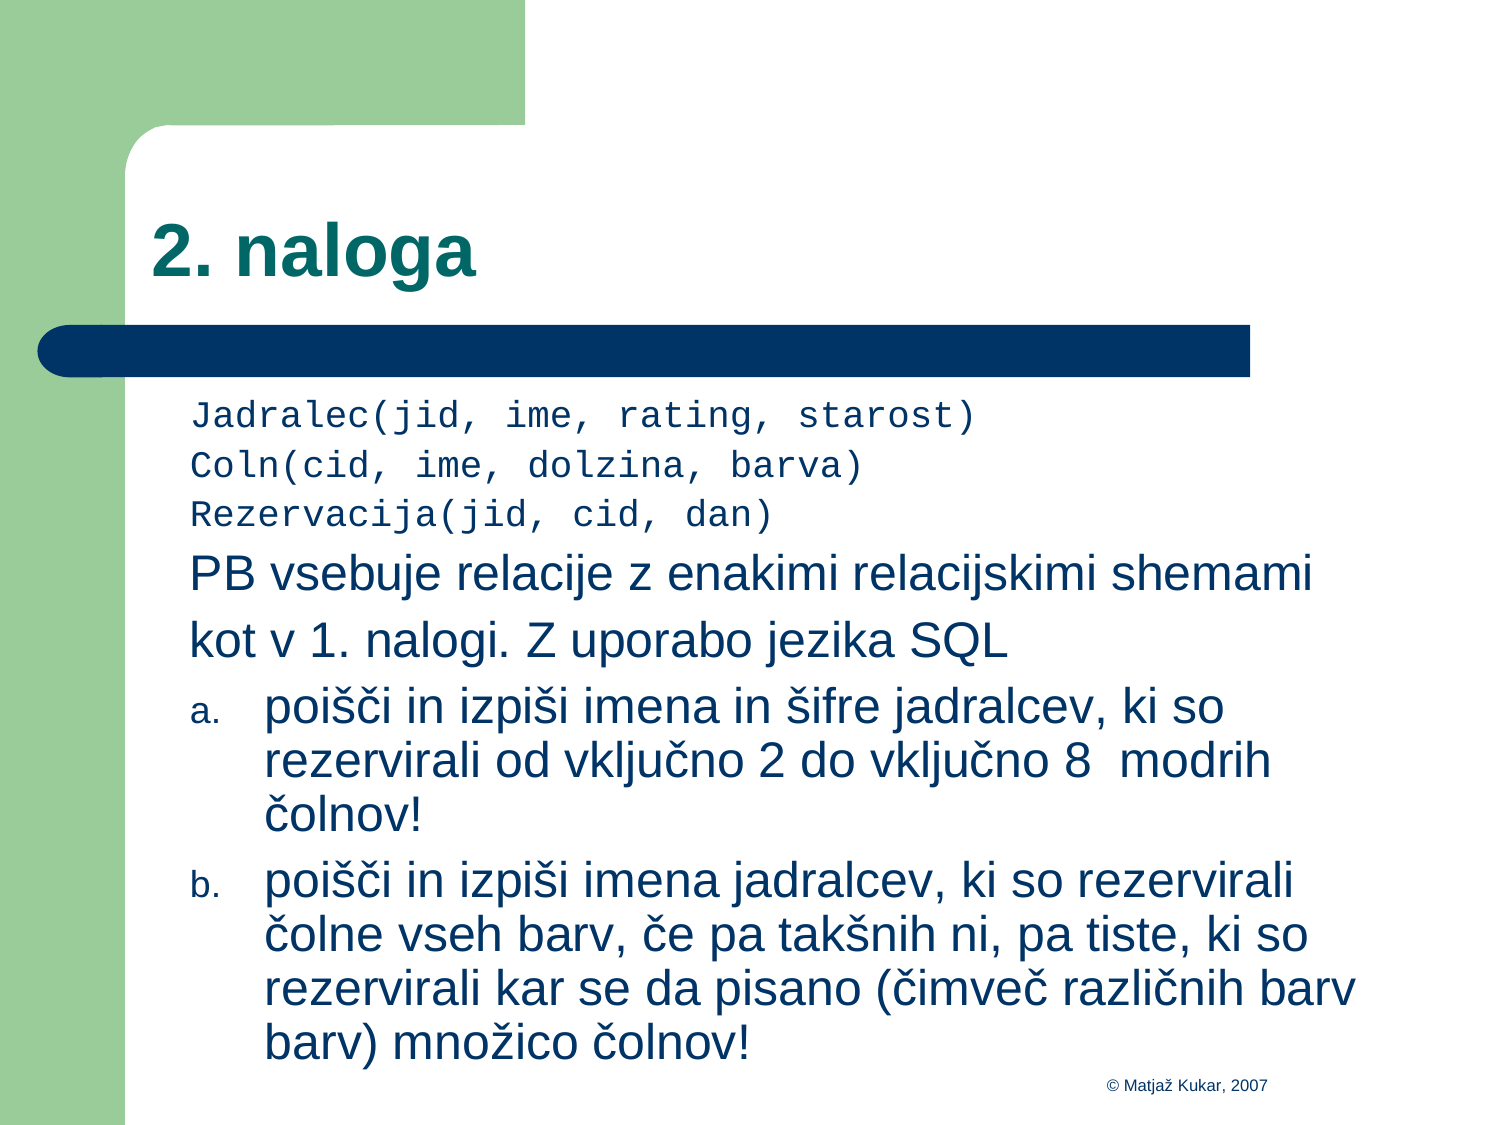

# 2. naloga
Jadralec(jid, ime, rating, starost)
Coln(cid, ime, dolzina, barva)
Rezervacija(jid, cid, dan)
PB vsebuje relacije z enakimi relacijskimi shemami
kot v 1. nalogi. Z uporabo jezika SQL
poišči in izpiši imena in šifre jadralcev, ki so rezervirali od vključno 2 do vključno 8 modrih čolnov!
poišči in izpiši imena jadralcev, ki so rezervirali čolne vseh barv, če pa takšnih ni, pa tiste, ki so rezervirali kar se da pisano (čimveč različnih barv barv) množico čolnov!
© Matjaž Kukar, 2007